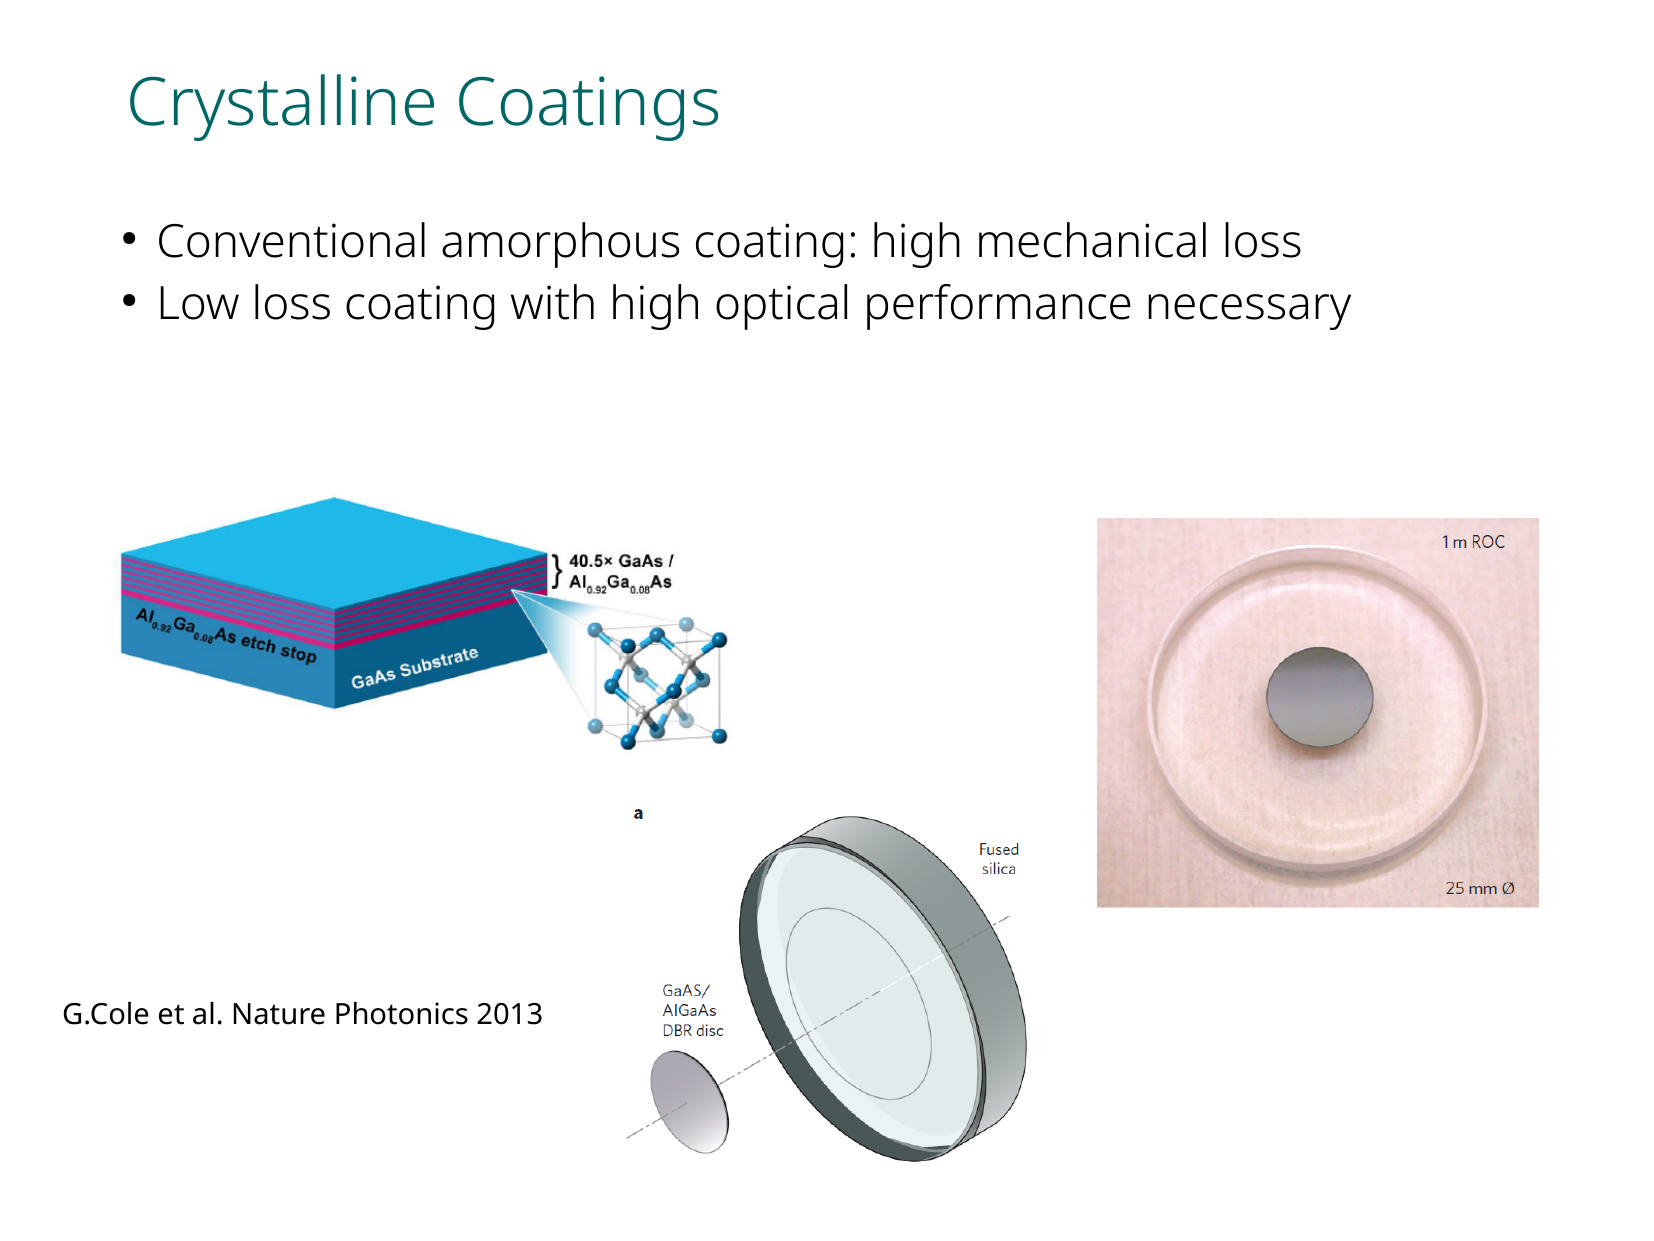

Crystalline Coatings
Conventional amorphous coating: high mechanical loss
Low loss coating with high optical performance necessary
G.Cole et al. Nature Photonics 2013